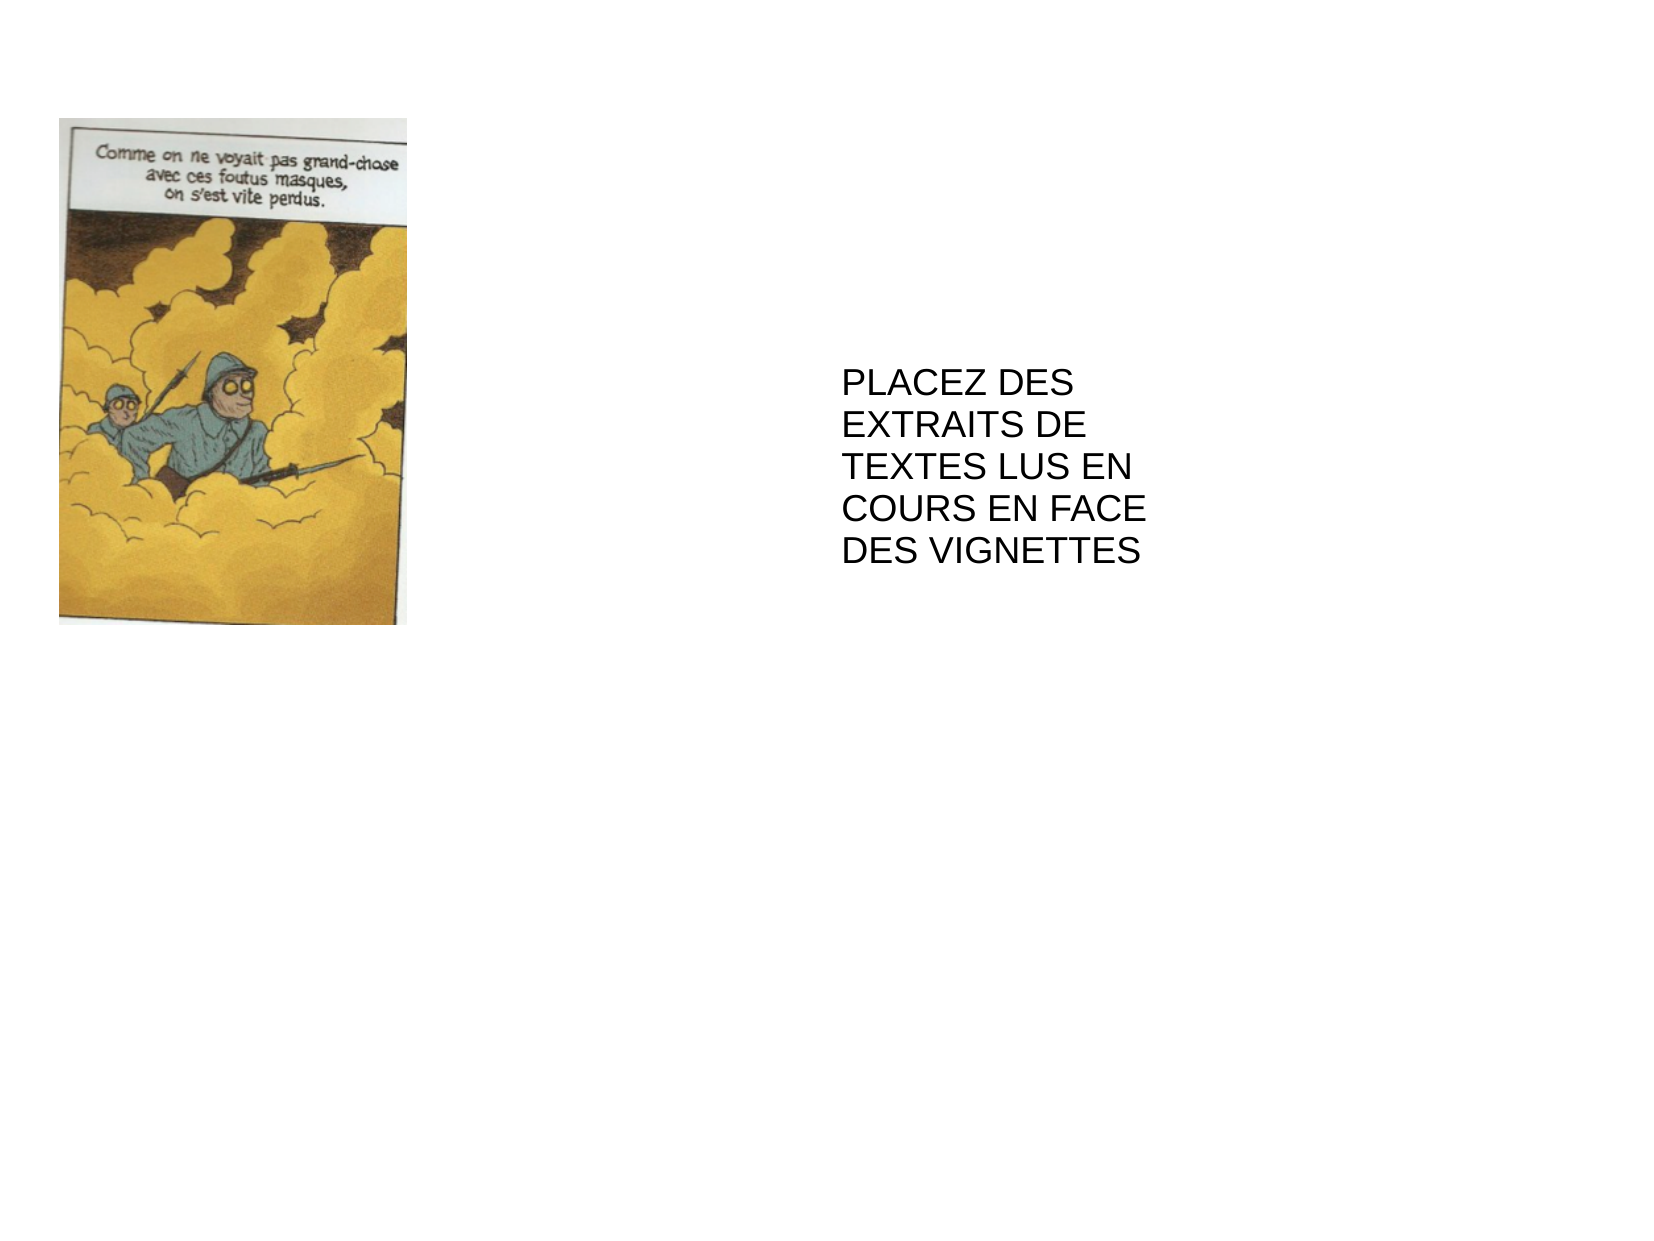

PLACEZ DES EXTRAITS DE TEXTES LUS EN COURS EN FACE DES VIGNETTES